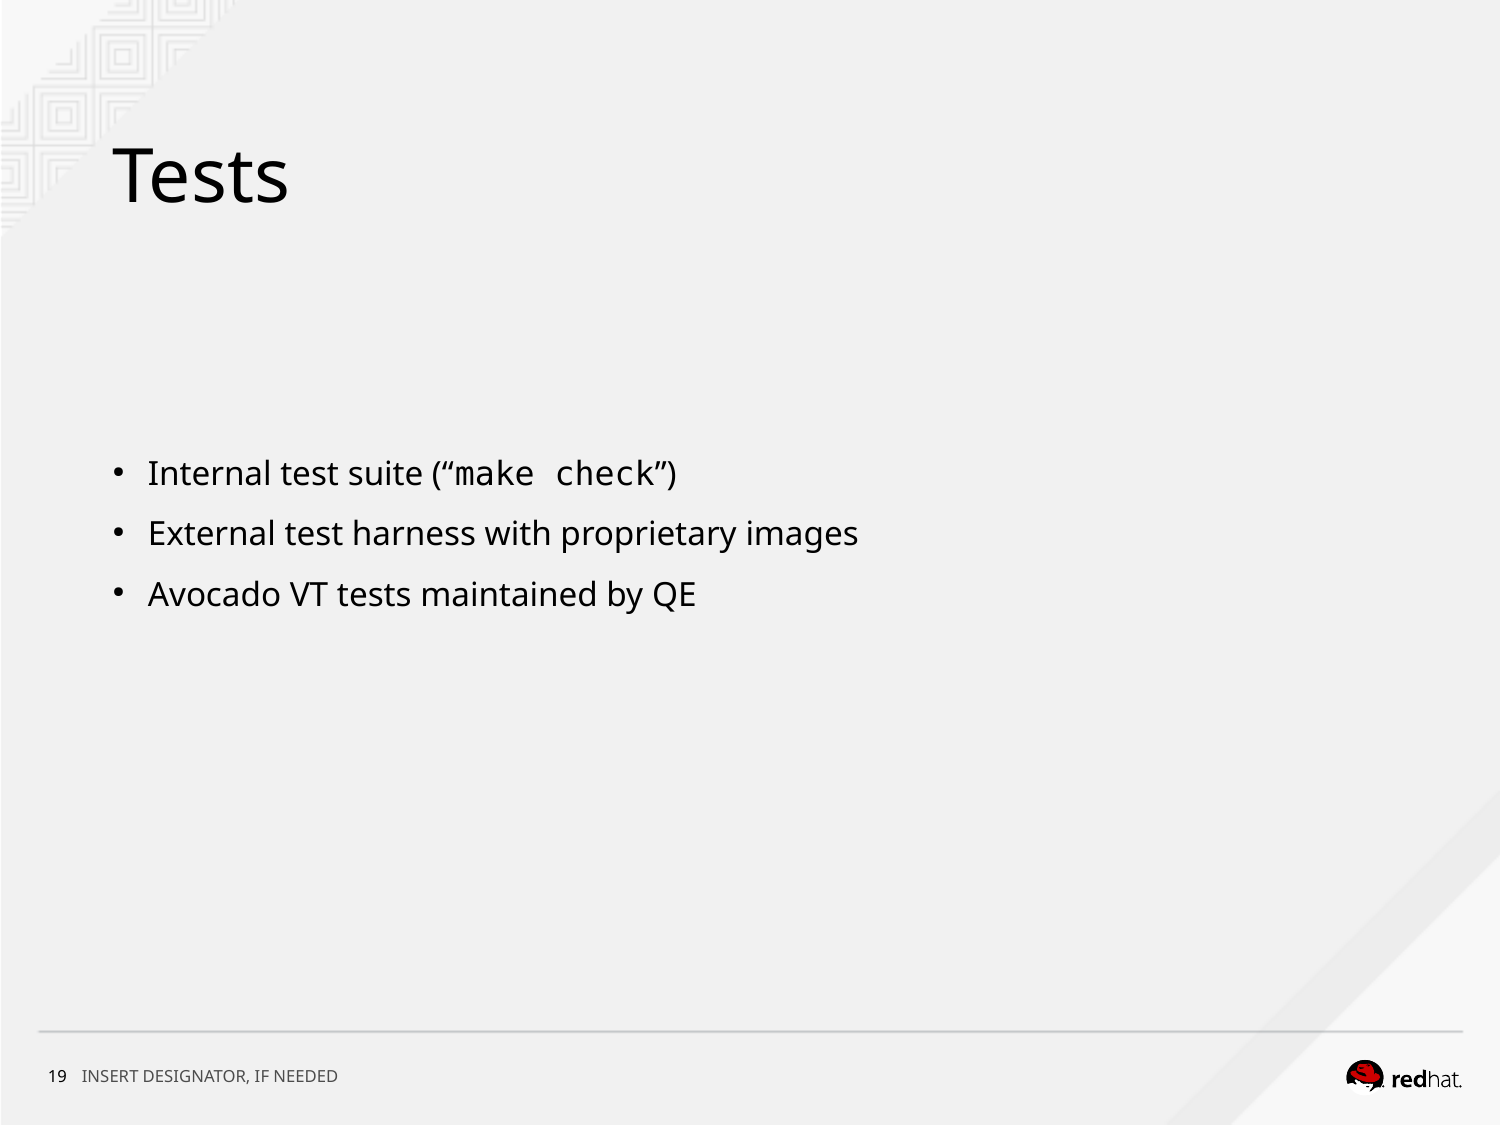

# Tests
Internal test suite (“make check”)
External test harness with proprietary images
Avocado VT tests maintained by QE
19
INSERT DESIGNATOR, IF NEEDED